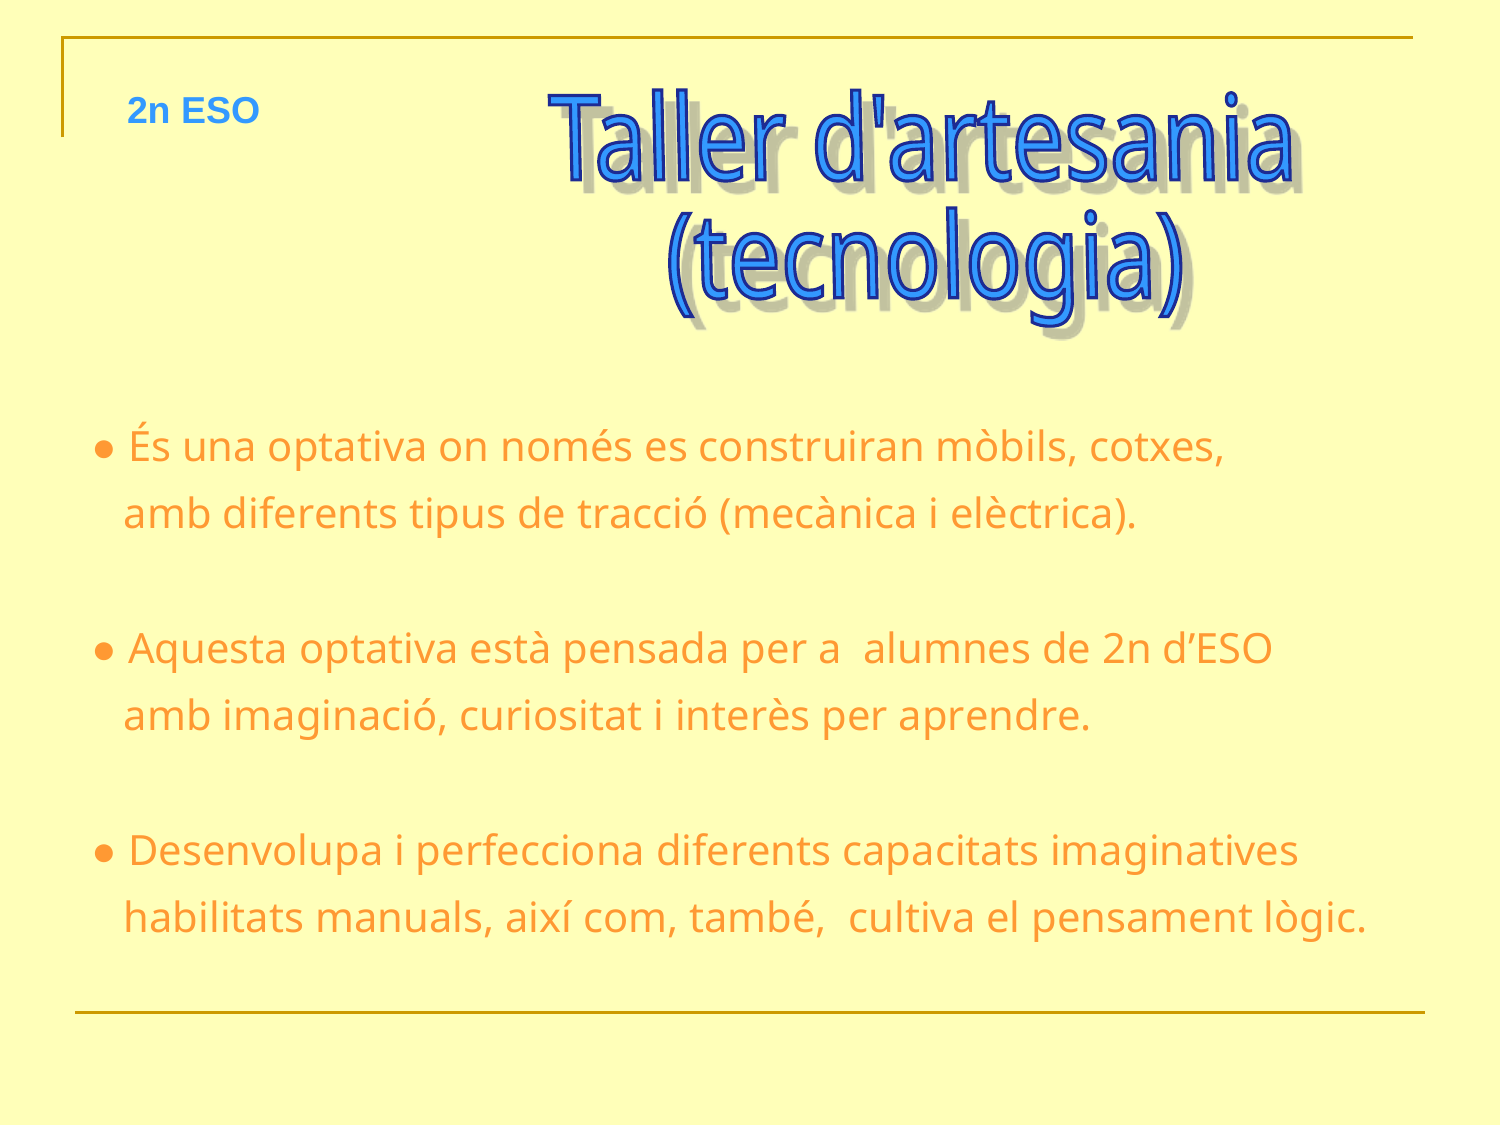

2n ESO
Taller d'artesania
(tecnologia)
# ● És una optativa on només es construiran mòbils, cotxes,
 amb diferents tipus de tracció (mecànica i elèctrica).
● Aquesta optativa està pensada per a alumnes de 2n d’ESO
 amb imaginació, curiositat i interès per aprendre.
● Desenvolupa i perfecciona diferents capacitats imaginatives
 habilitats manuals, així com, també, cultiva el pensament lògic.